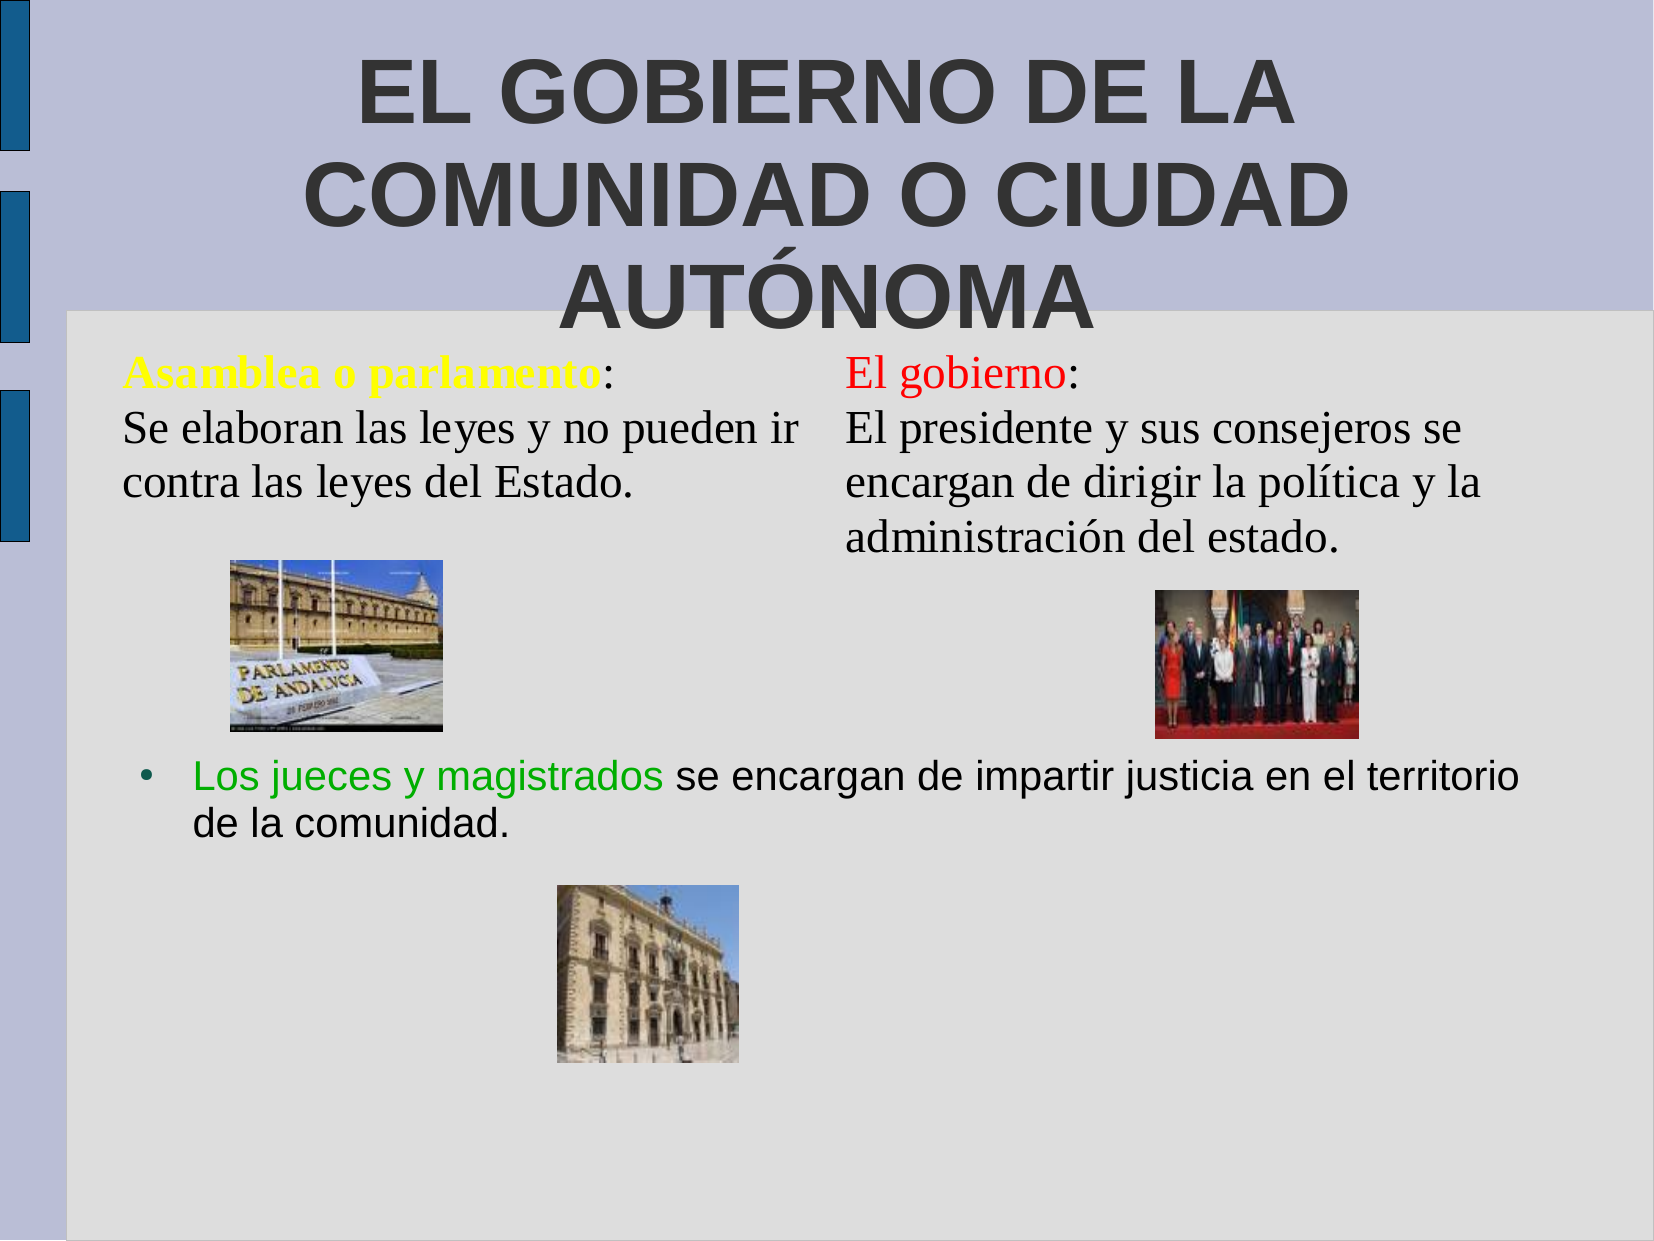

# EL GOBIERNO DE LA COMUNIDAD O CIUDAD AUTÓNOMA
Los jueces y magistrados se encargan de impartir justicia en el territorio de la comunidad.